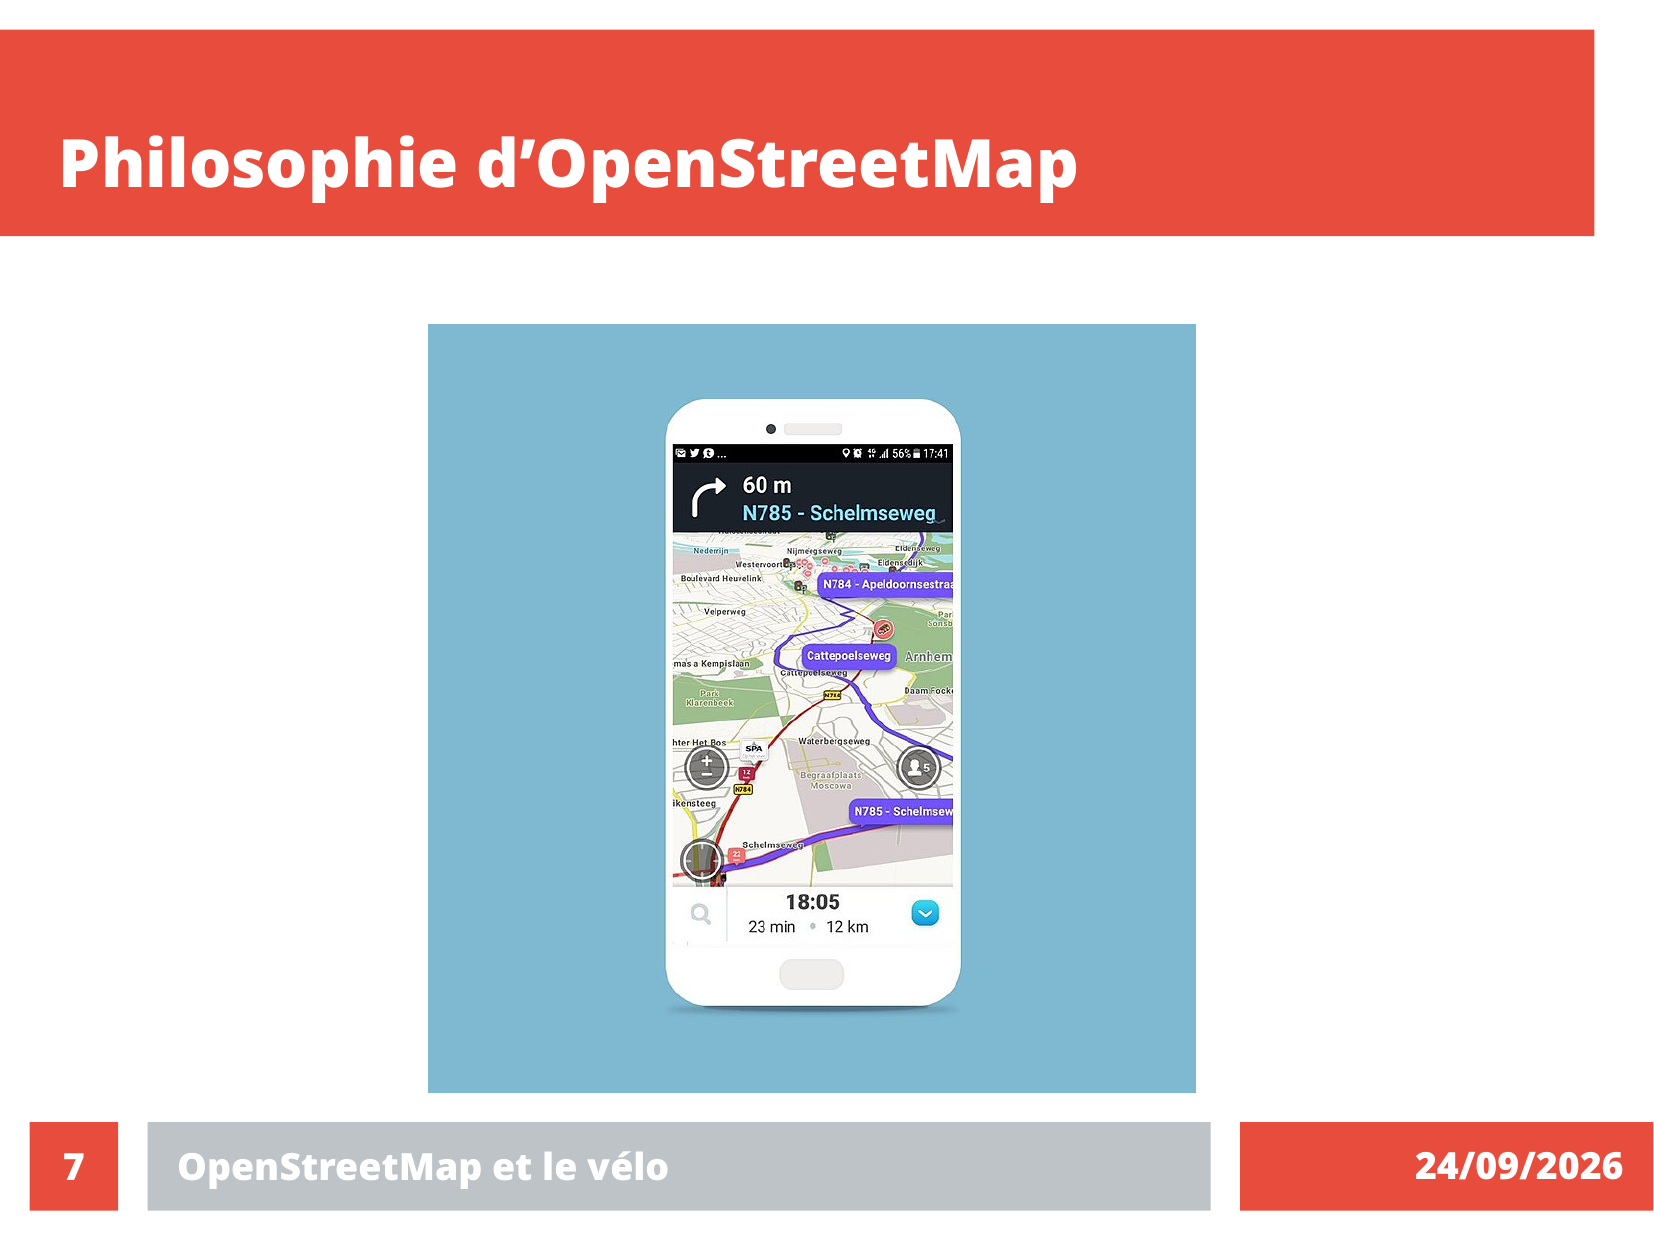

# Philosophie d’OpenStreetMap
7
OpenStreetMap et le vélo